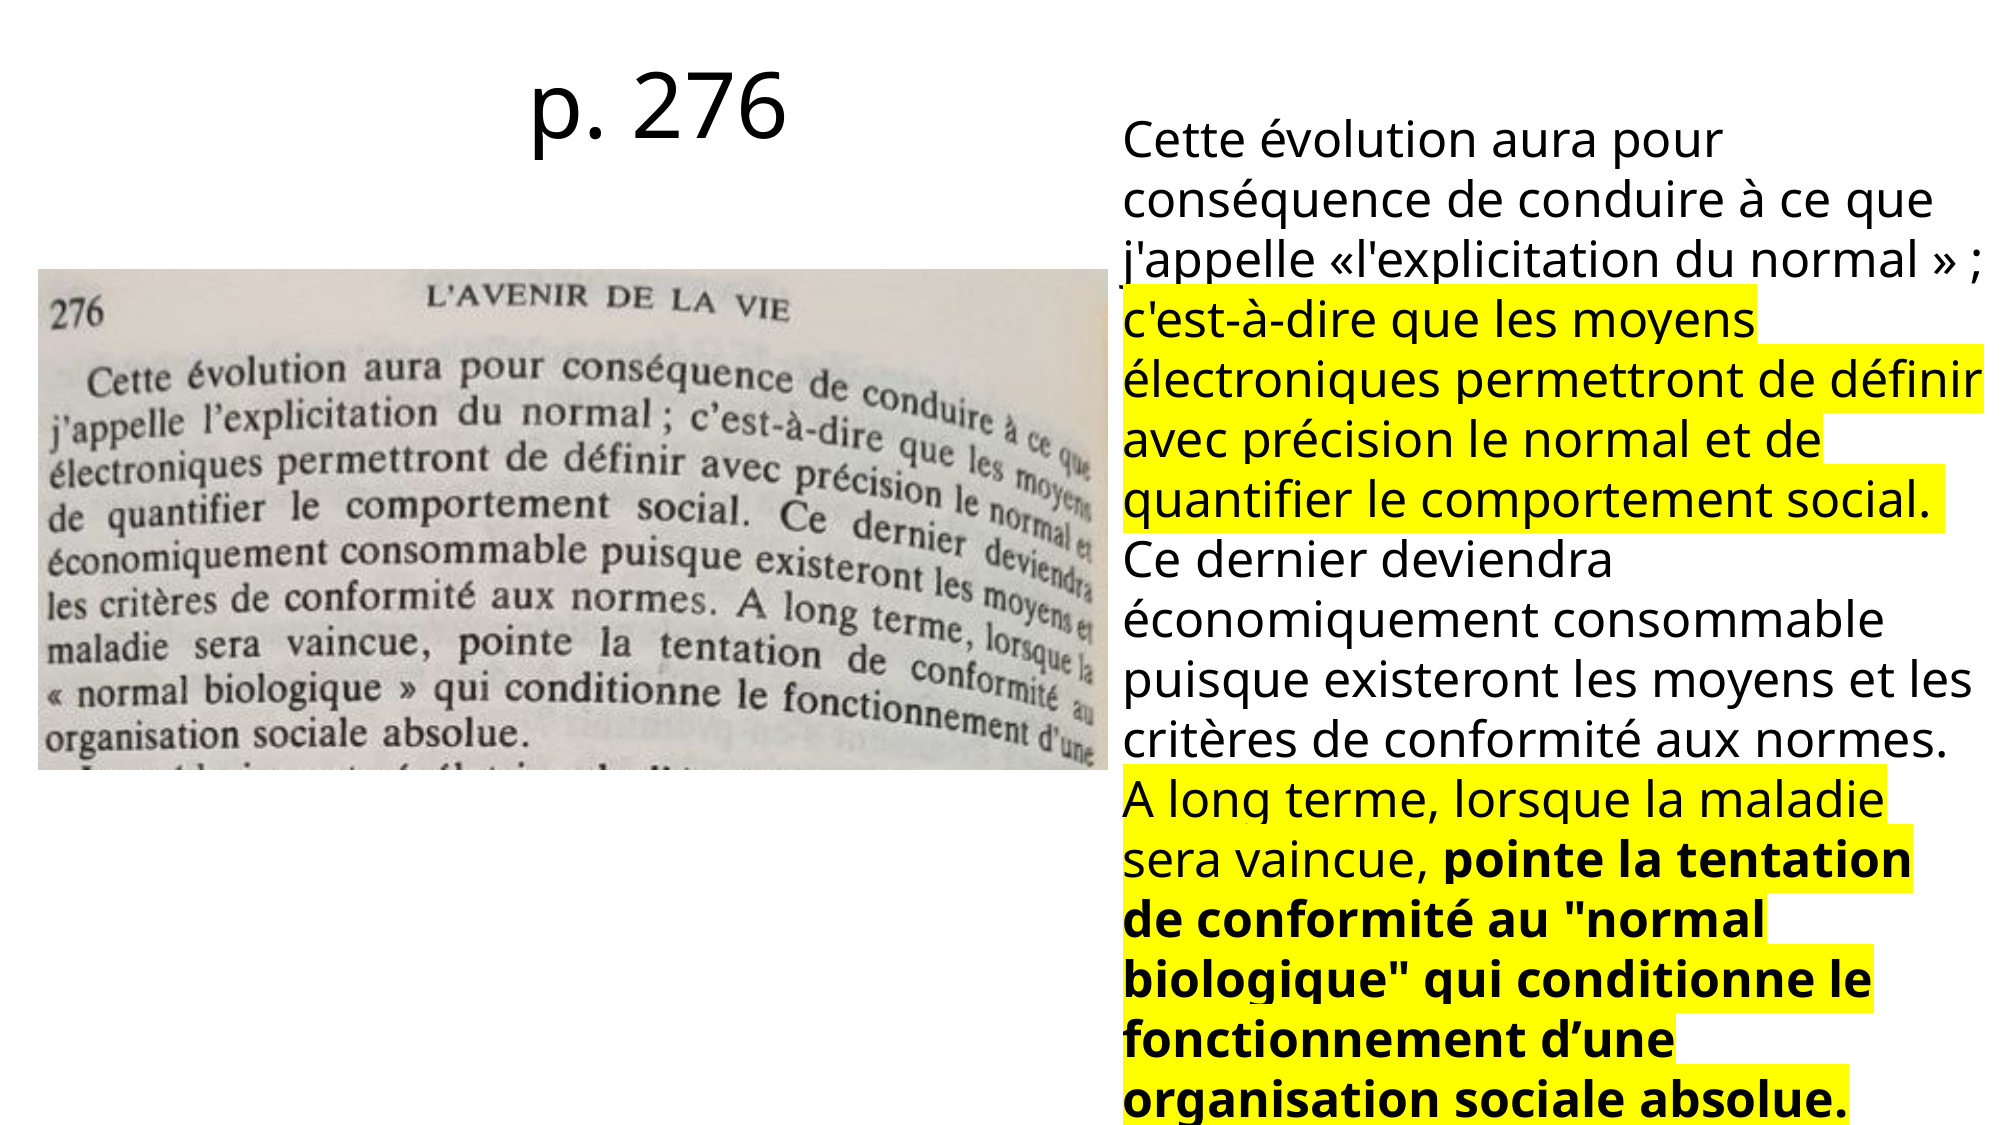

# p. 276
Cette évolution aura pour conséquence de conduire à ce que j'appelle «l'explicitation du normal » ; c'est-à-dire que les moyens électroniques permettront de définir avec précision le normal et de quantifier le comportement social.
Ce dernier deviendra économiquement consommable puisque existeront les moyens et les critères de conformité aux normes.
A long terme, lorsque la maladie sera vaincue, pointe la tentation de conformité au "normal biologique" qui conditionne le fonctionnement d’une organisation sociale absolue.